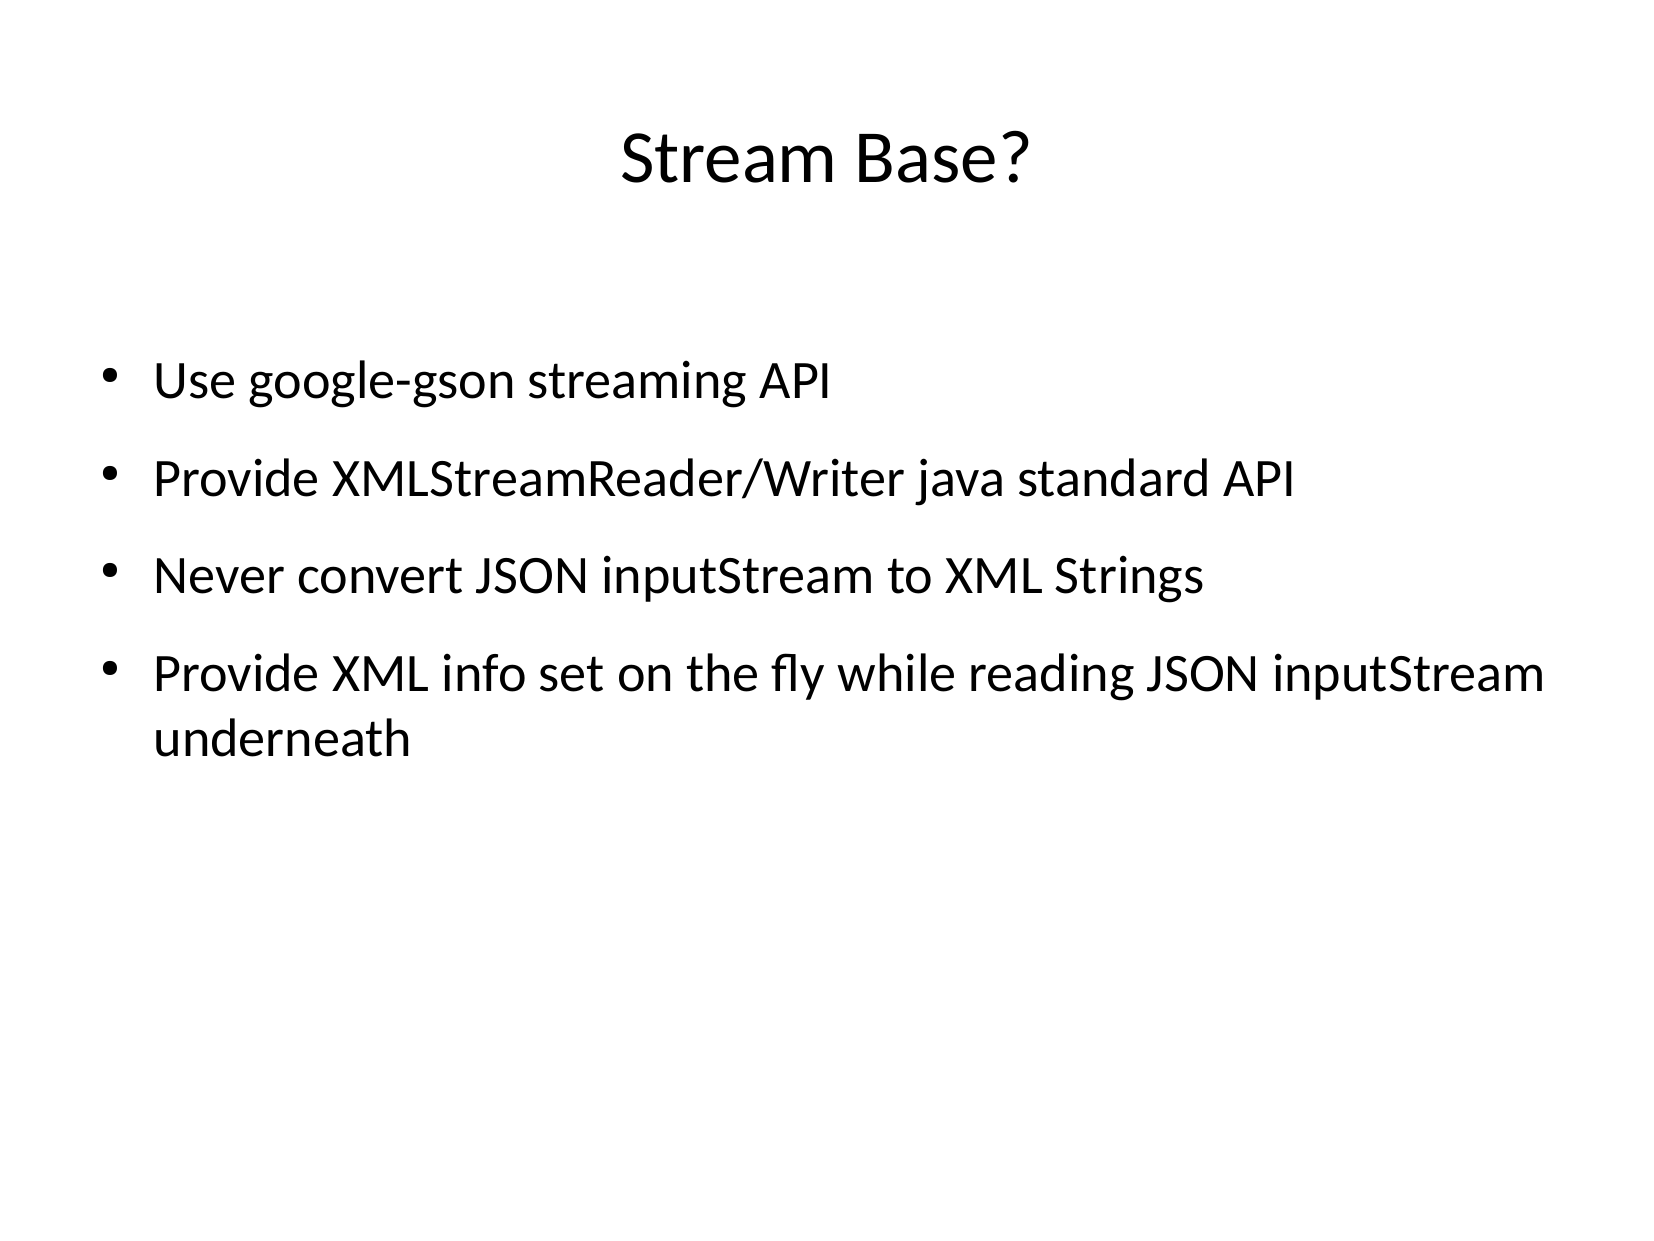

# Stream Base?
Use google-gson streaming API
Provide XMLStreamReader/Writer java standard API
Never convert JSON inputStream to XML Strings
Provide XML info set on the fly while reading JSON inputStream underneath